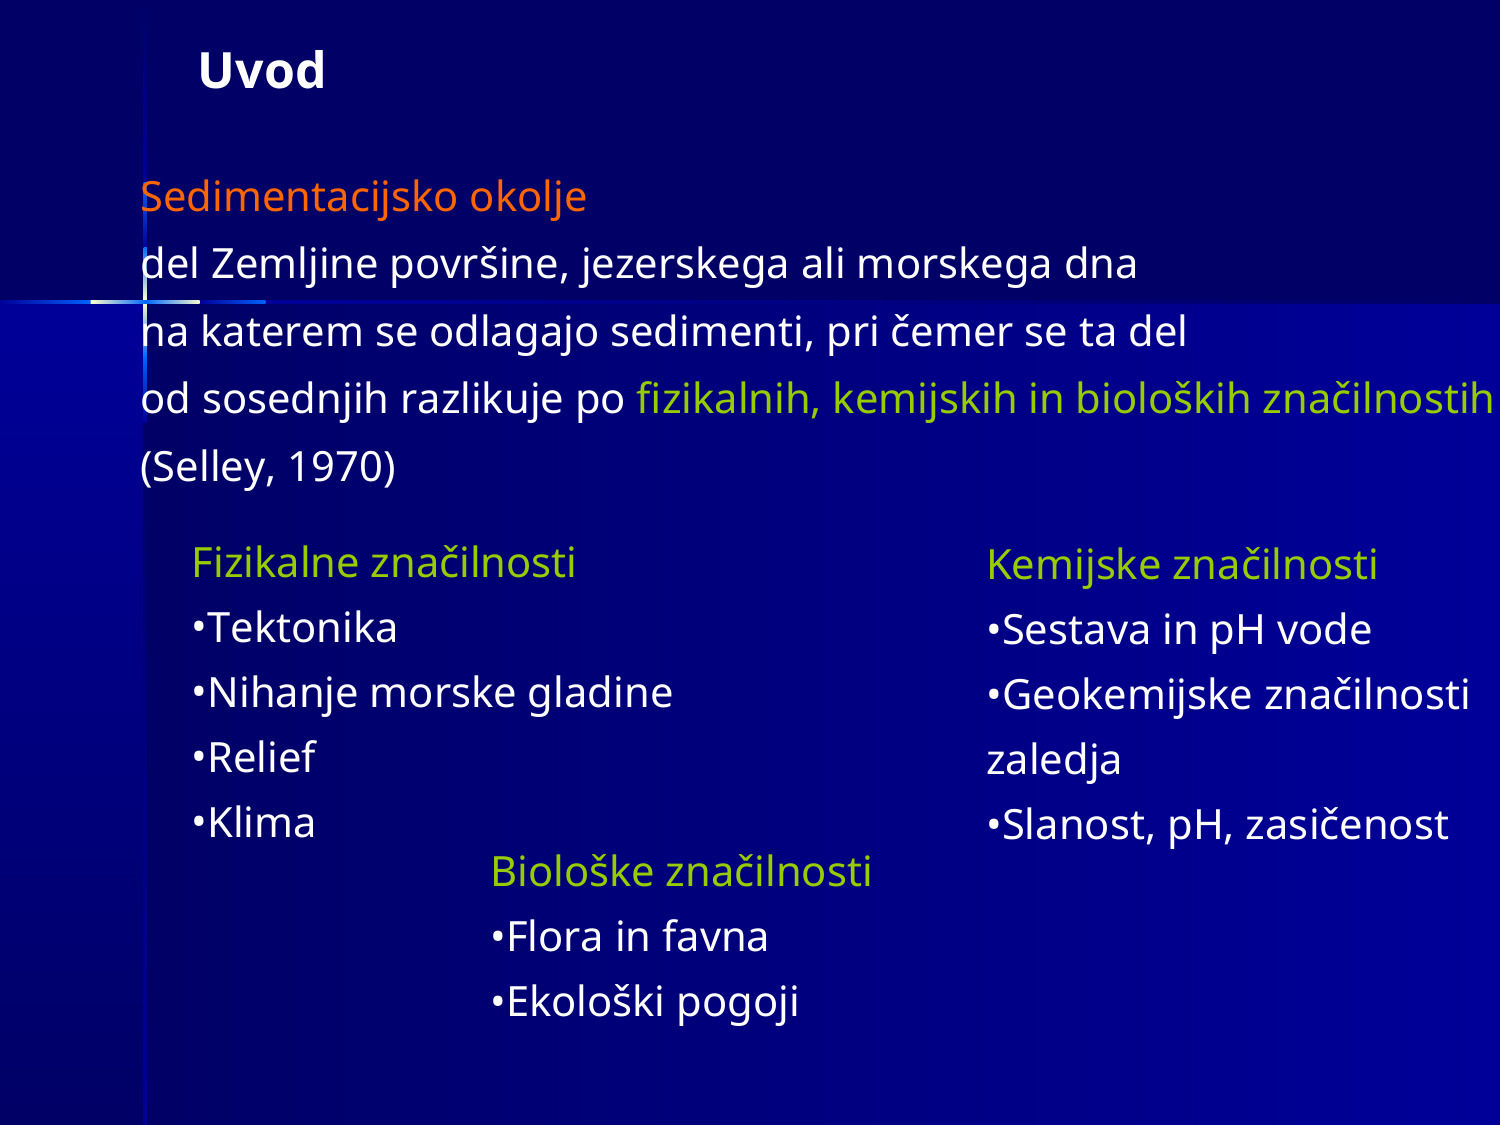

Uvod
Sedimentacijsko okolje
del Zemljine površine, jezerskega ali morskega dna
na katerem se odlagajo sedimenti, pri čemer se ta del
od sosednjih razlikuje po fizikalnih, kemijskih in bioloških značilnostih
(Selley, 1970)
Fizikalne značilnosti
Tektonika
Nihanje morske gladine
Relief
Klima
Kemijske značilnosti
Sestava in pH vode
Geokemijske značilnosti
zaledja
Slanost, pH, zasičenost
Biološke značilnosti
Flora in favna
Ekološki pogoji